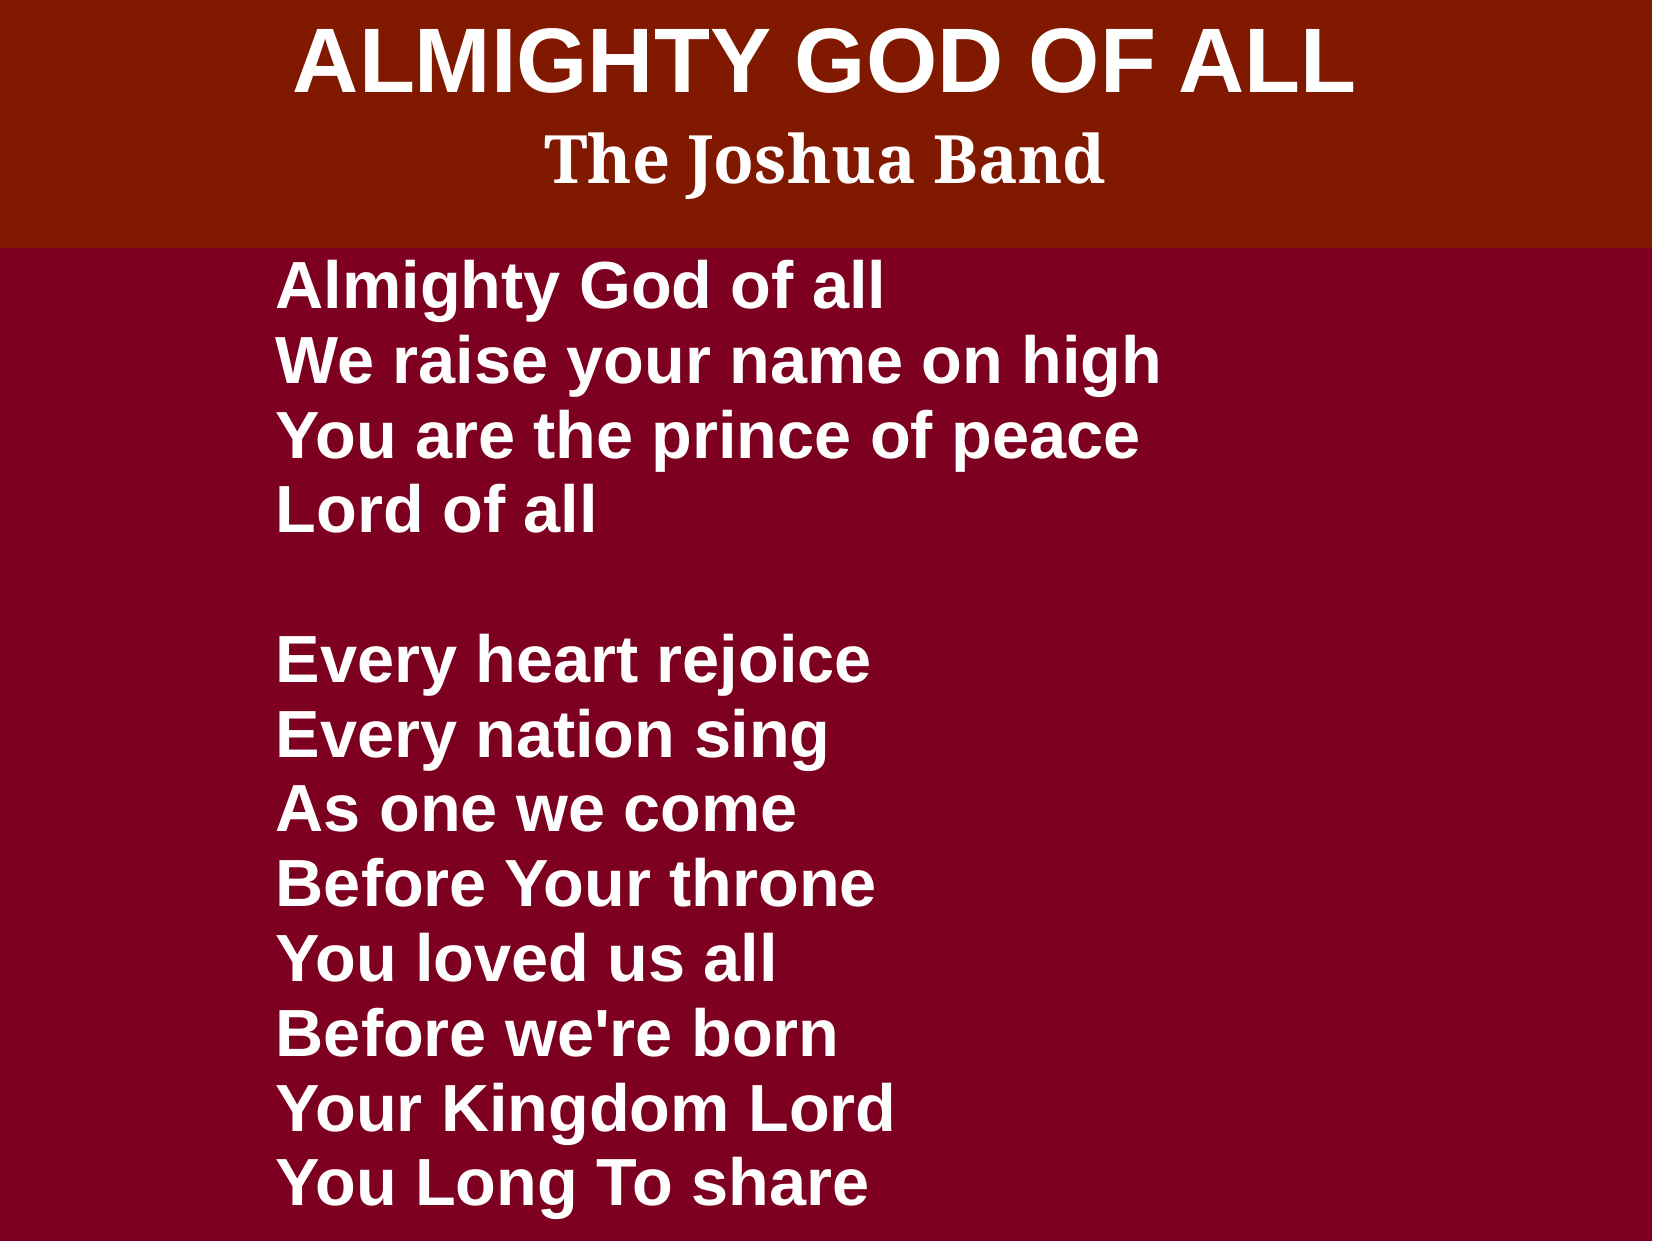

# ALMIGHTY GOD OF ALL The Joshua Band
 Almighty God of all
 We raise your name on high
 You are the prince of peace
 Lord of all
 Every heart rejoice
 Every nation sing
 As one we come
 Before Your throne
 You loved us all
 Before we're born
 Your Kingdom Lord
 You Long To share